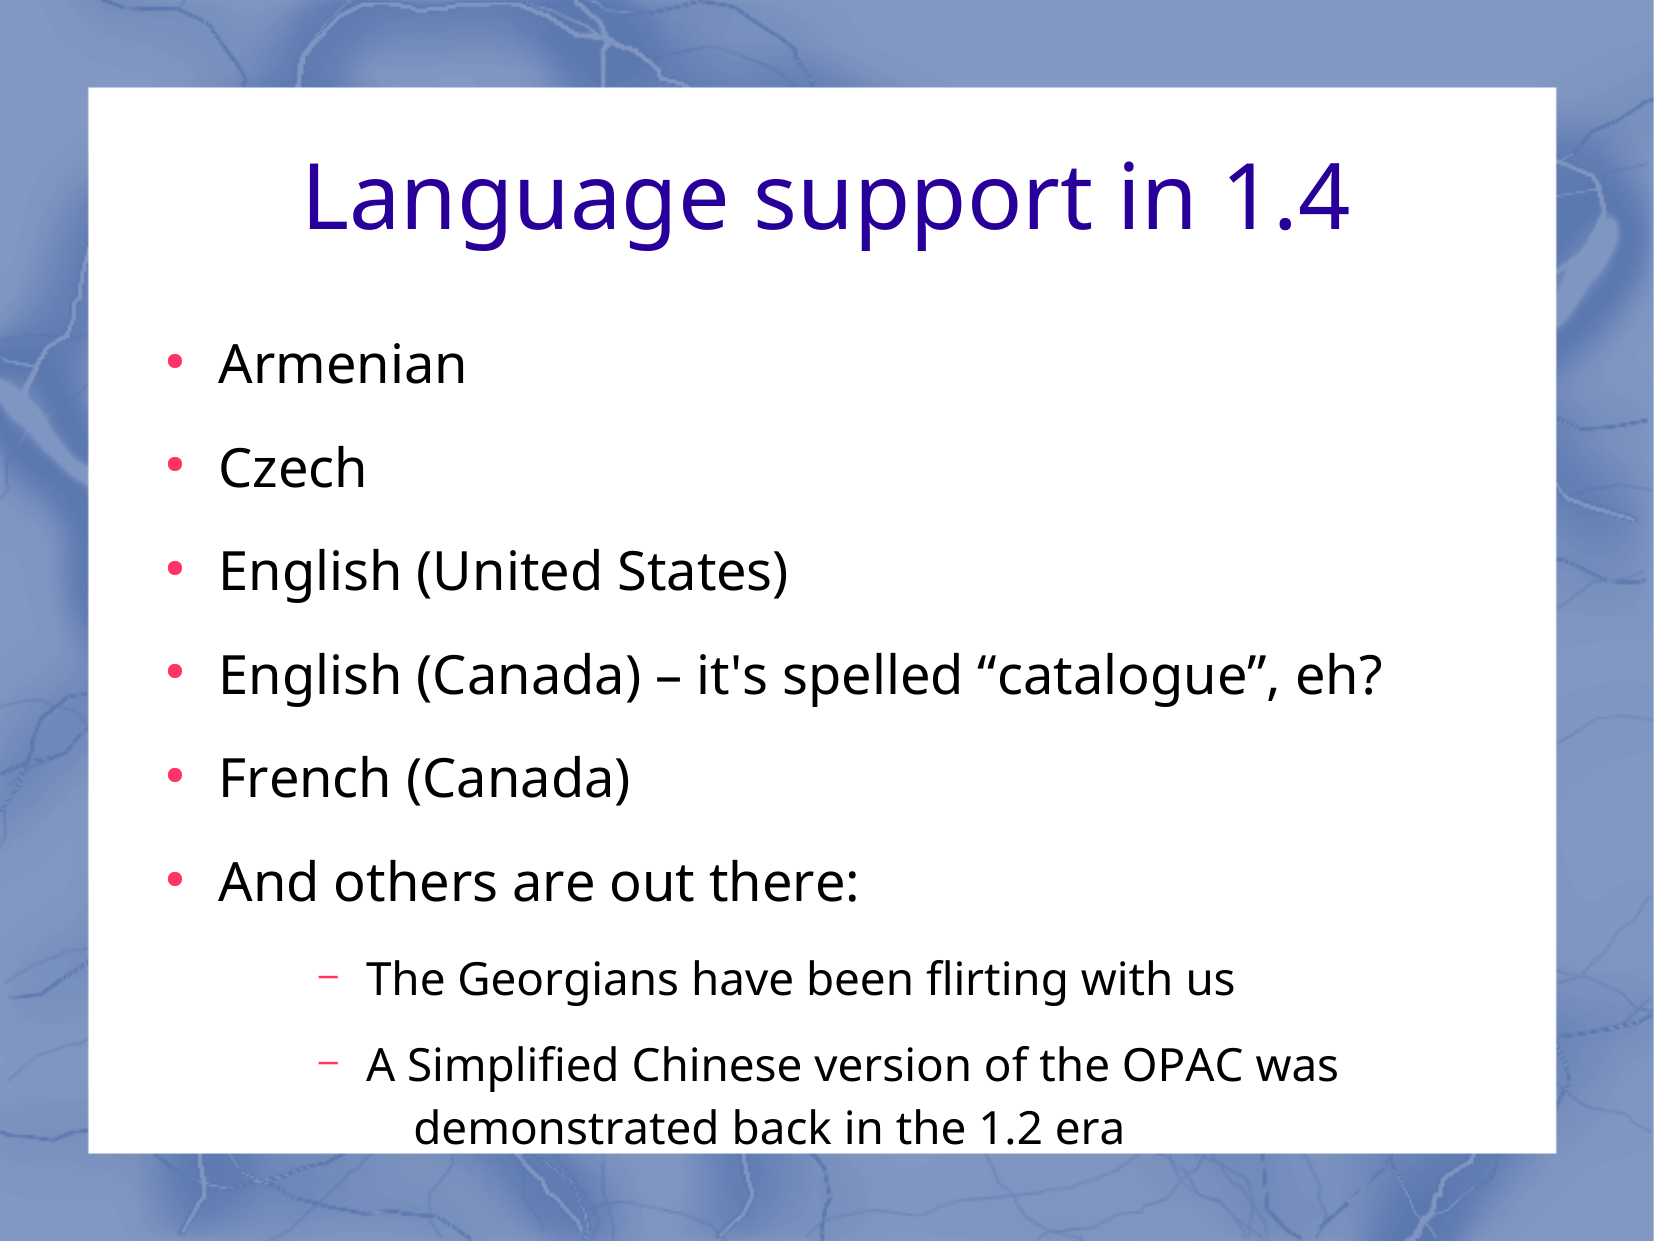

# Language support in 1.4
Armenian
Czech
English (United States)
English (Canada) – it's spelled “catalogue”, eh?
French (Canada)
And others are out there:
The Georgians have been flirting with us
A Simplified Chinese version of the OPAC was demonstrated back in the 1.2 era